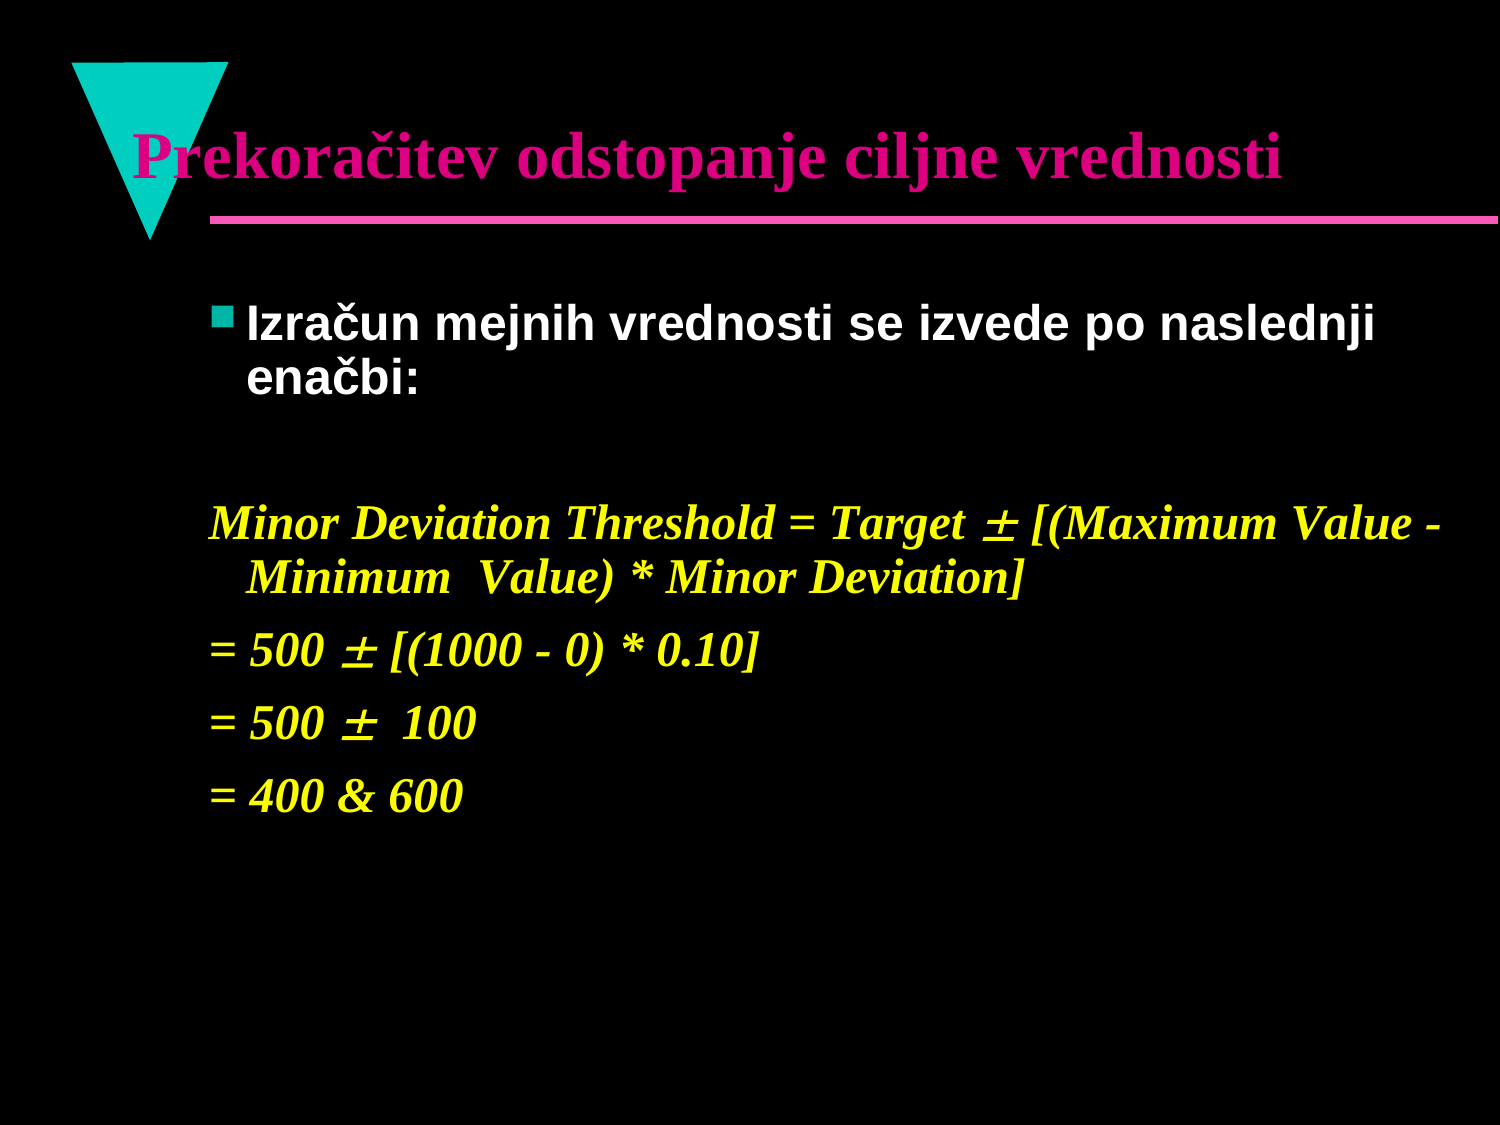

# Prekoračitev odstopanje ciljne vrednosti
Izračun mejnih vrednosti se izvede po naslednji enačbi:
Minor Deviation Threshold = Target  [(Maximum Value - Minimum_Value) * Minor Deviation]
= 500  [(1000 - 0) * 0.10]
= 500  100
= 400 & 600
RVP2
Alarmi in Dogodki
20